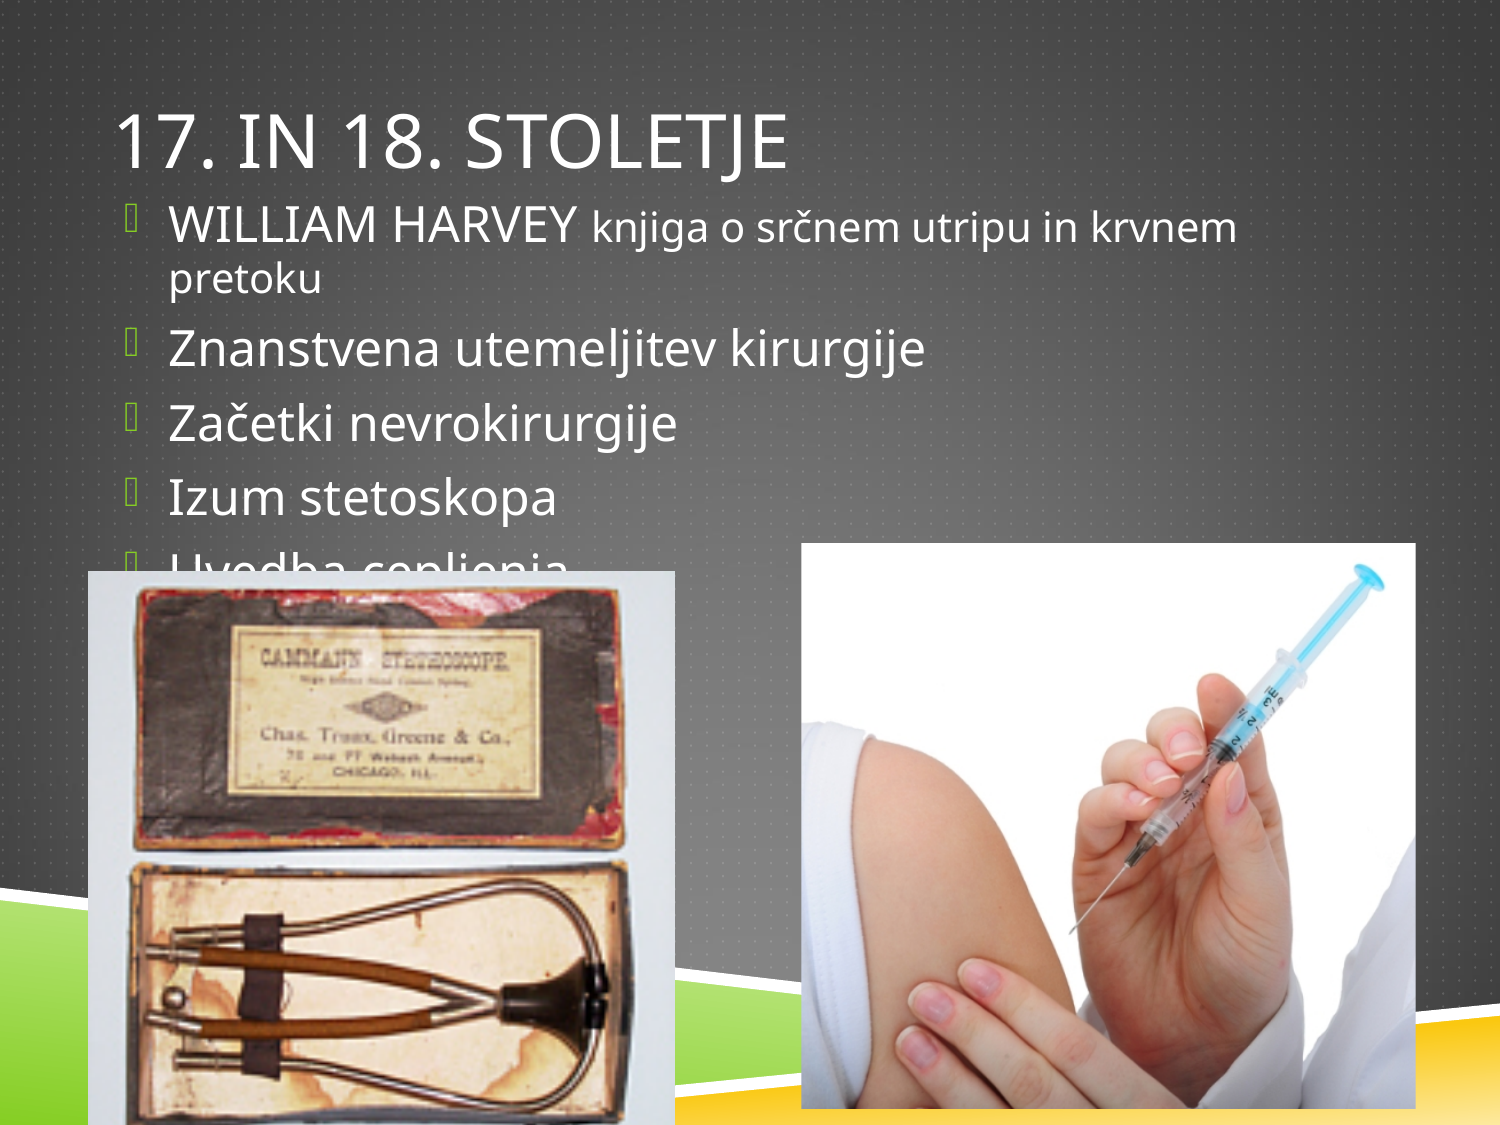

# 17. IN 18. STOLETJE
WILLIAM HARVEY knjiga o srčnem utripu in krvnem pretoku
Znanstvena utemeljitev kirurgije
Začetki nevrokirurgije
Izum stetoskopa
Uvedba cepljenja